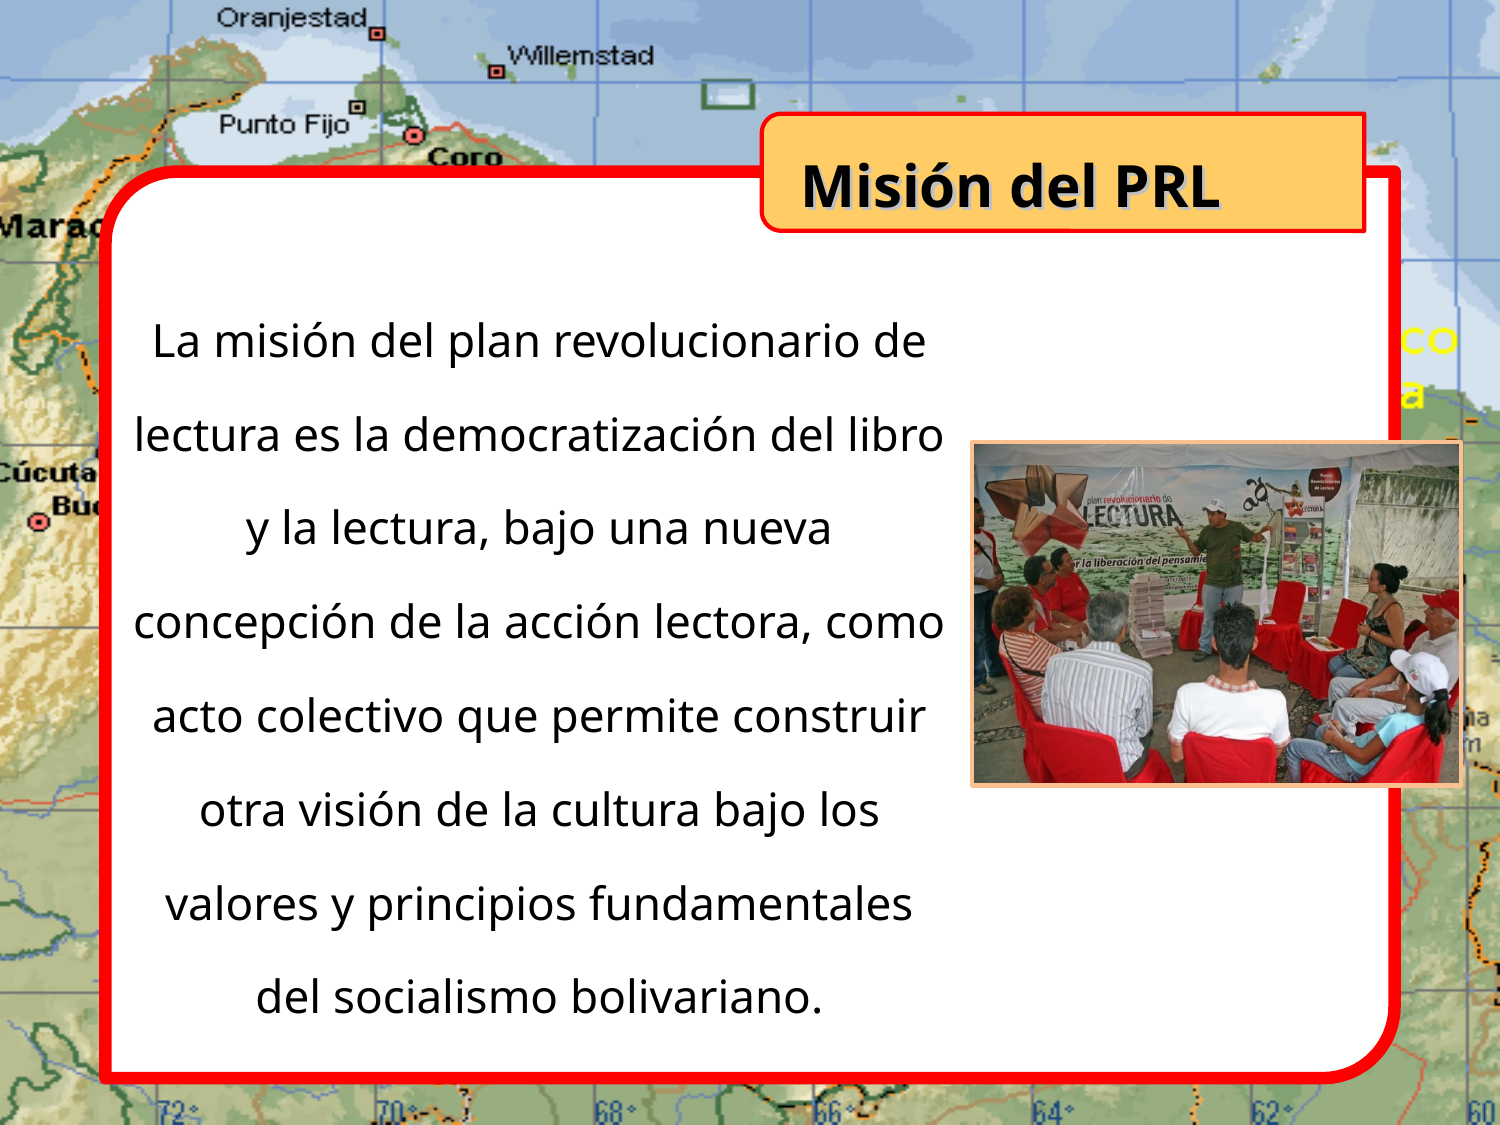

Misión del PRL
La misión del plan revolucionario de lectura es la democratización del libro y la lectura, bajo una nueva concepción de la acción lectora, como acto colectivo que permite construir otra visión de la cultura bajo los valores y principios fundamentales del socialismo bolivariano.